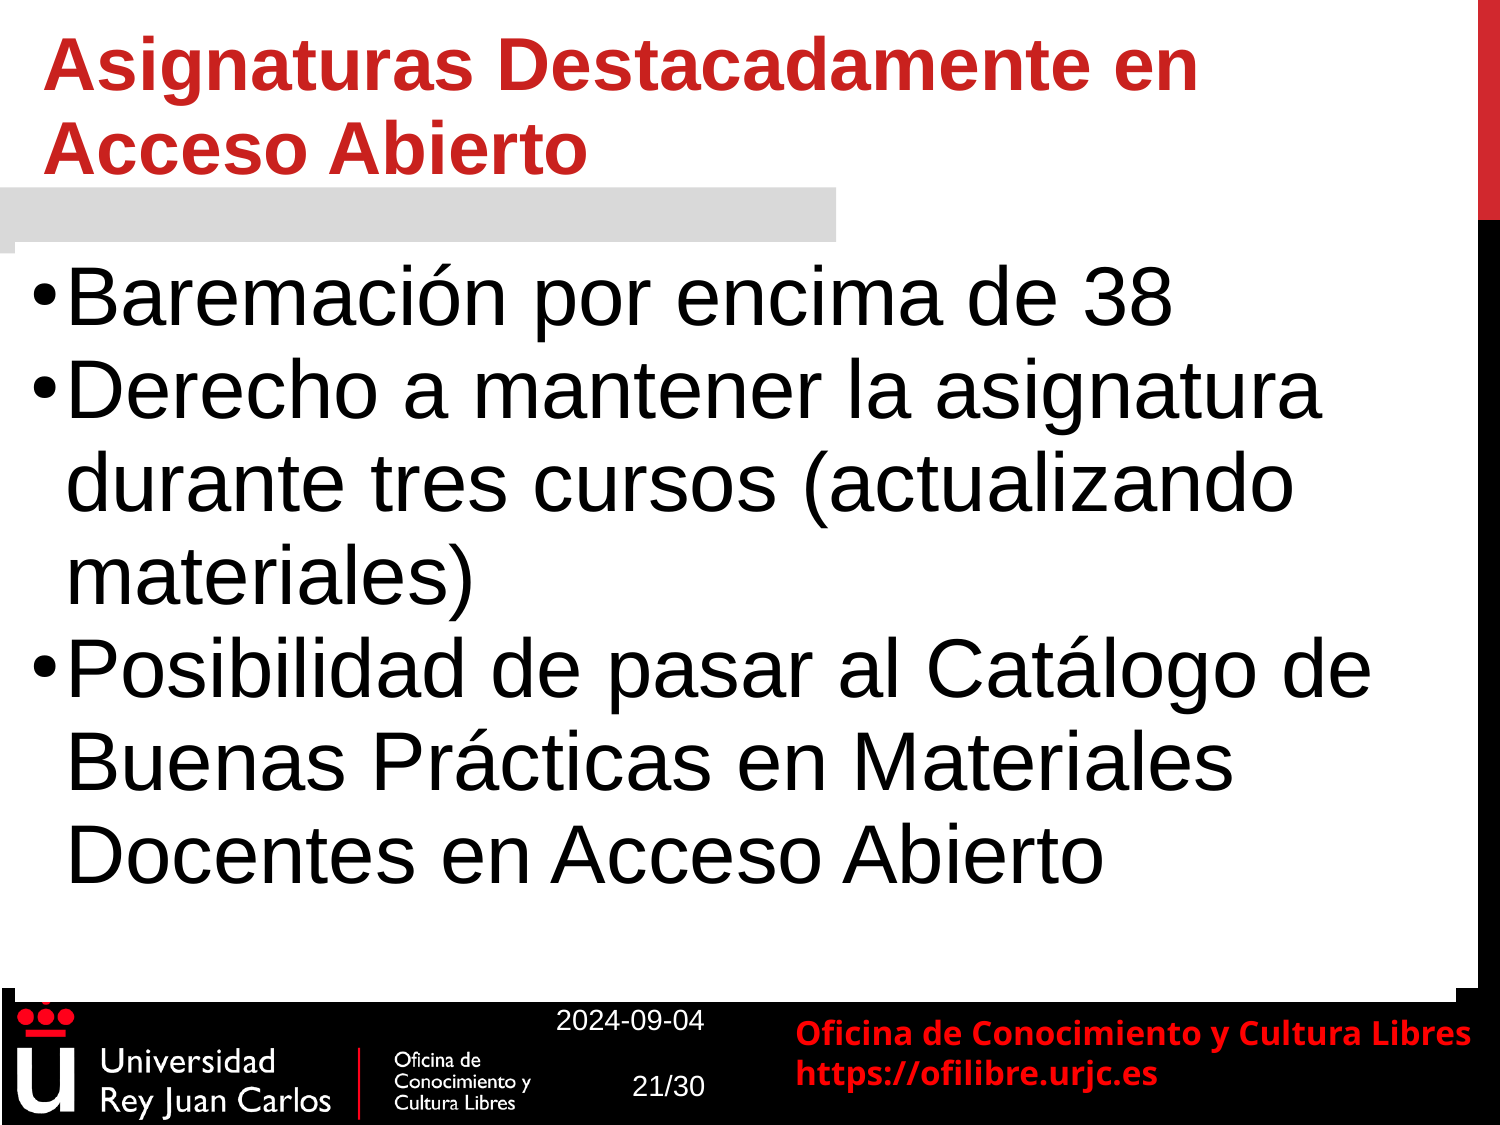

#
Asignaturas Destacadamente en Acceso Abierto
Baremación por encima de 38
Derecho a mantener la asignatura durante tres cursos (actualizando materiales)
Posibilidad de pasar al Catálogo de Buenas Prácticas en Materiales Docentes en Acceso Abierto